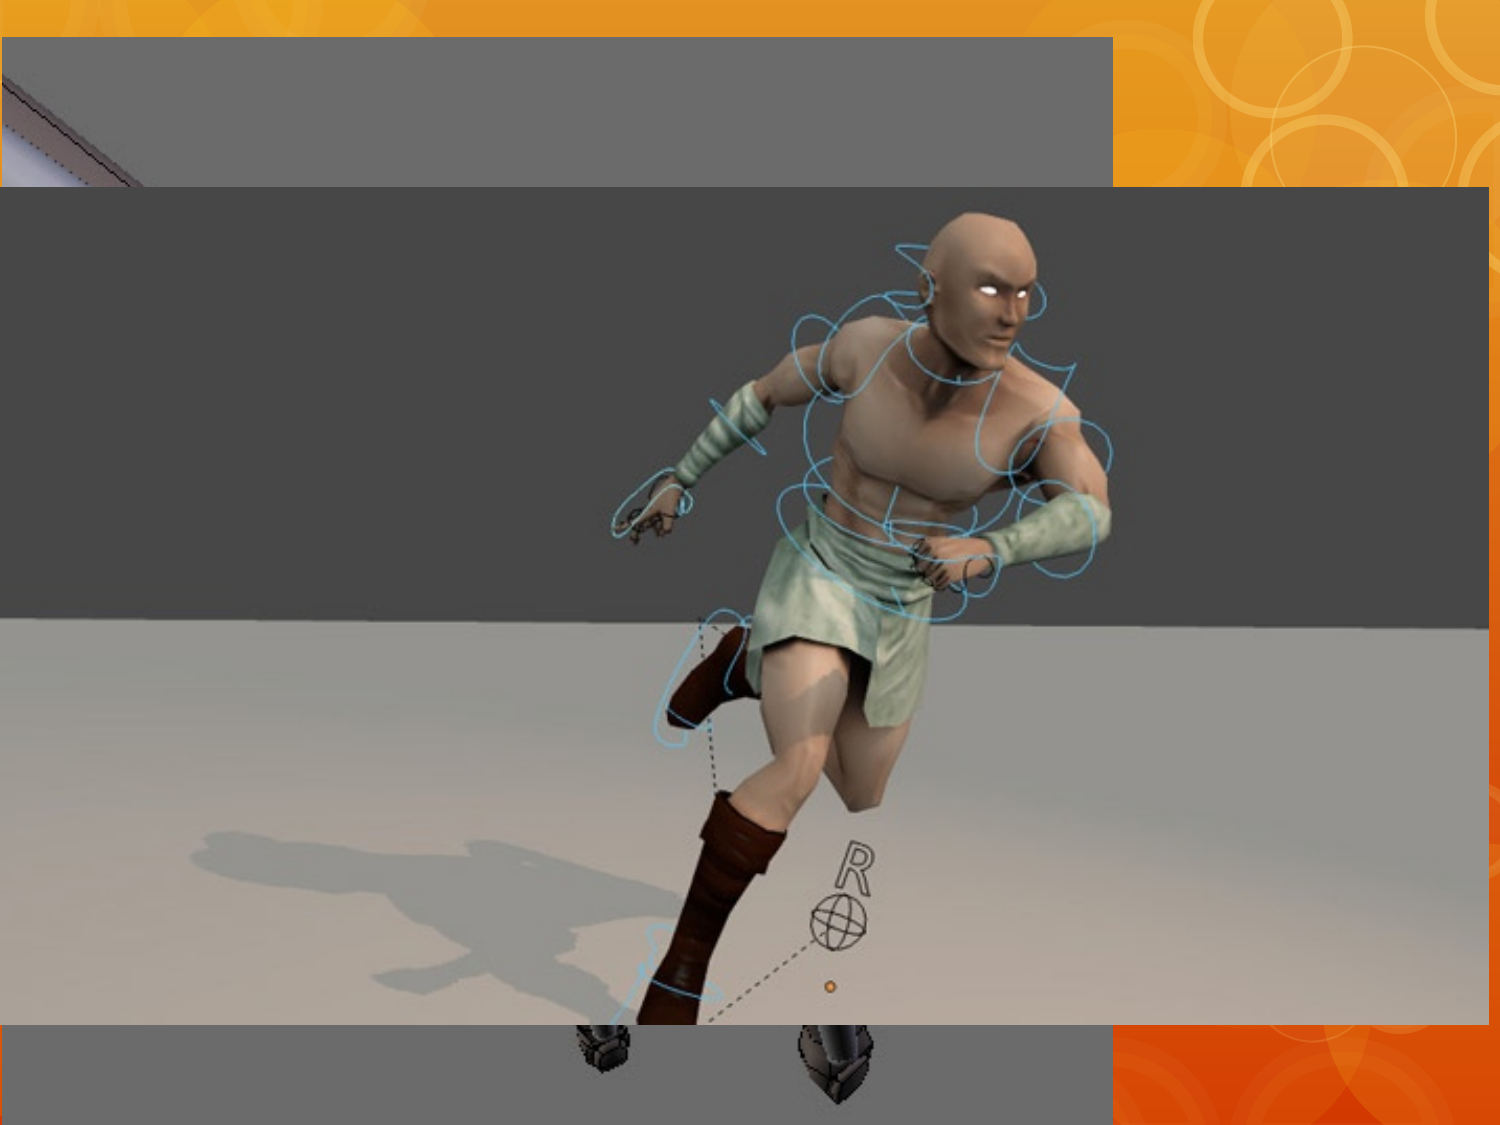

# Blender Features
Fast Rigging
Transforming a model into a posable character has never been easier!
Blender offers an impressive set of rigging tools including:
Envelope, skeleton and automatic skinning
Easy weight painting
Mirror functionality
Bone layers and colored groups for organization
B-spline interpolated bones